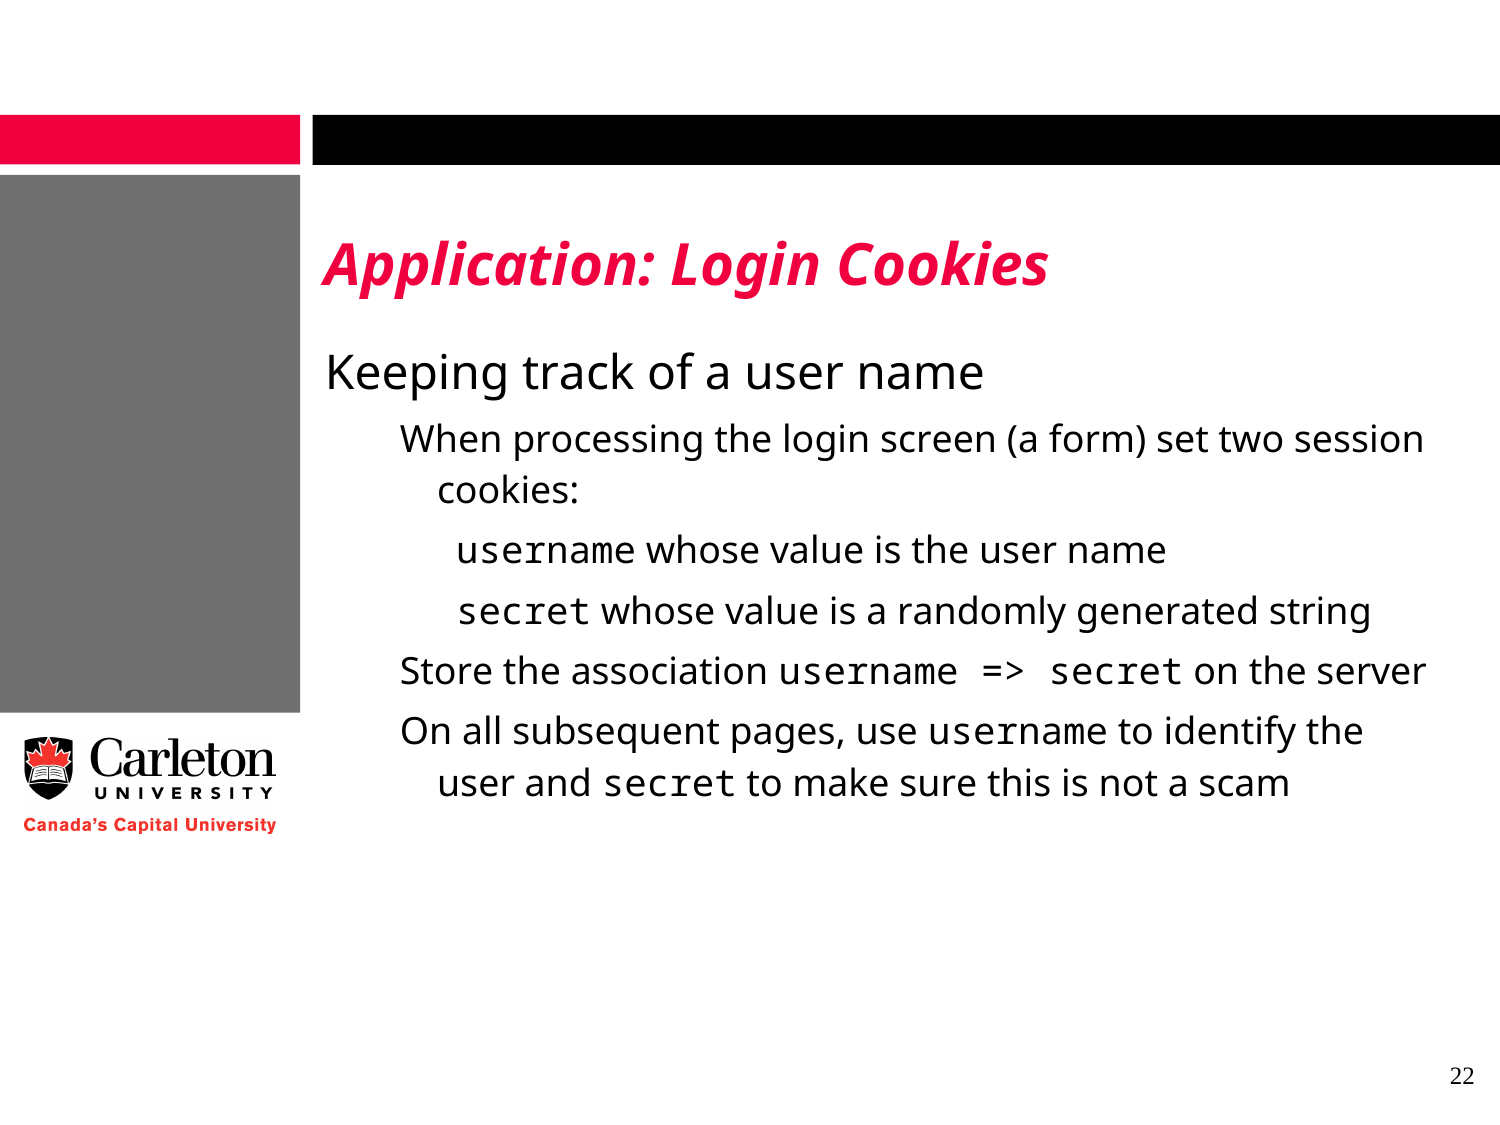

# Application: Login Cookies
Keeping track of a user name
When processing the login screen (a form) set two session cookies:
username whose value is the user name
secret whose value is a randomly generated string
Store the association username => secret on the server
On all subsequent pages, use username to identify the user and secret to make sure this is not a scam
22